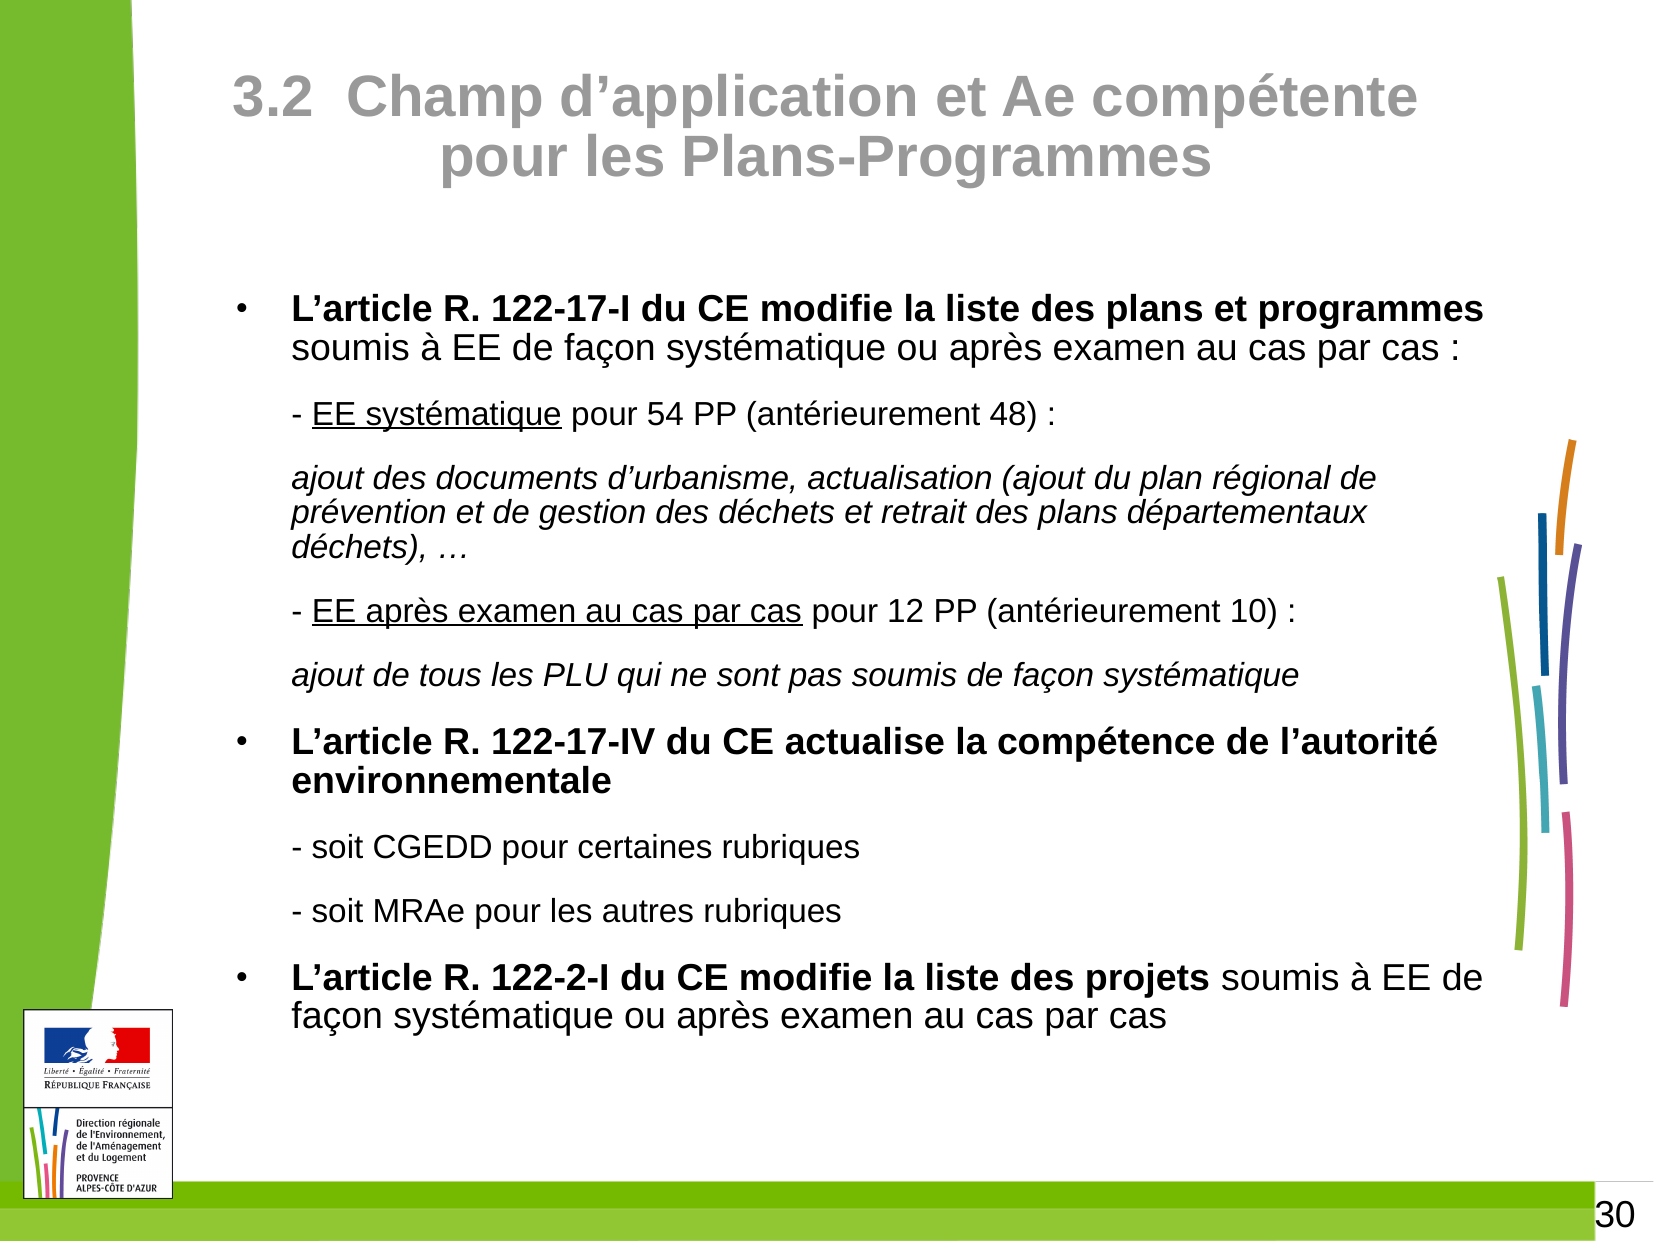

# 3.2 Champ d’application et Ae compétente pour les Plans-Programmes
L’article R. 122-17-I du CE modifie la liste des plans et programmes soumis à EE de façon systématique ou après examen au cas par cas :
- EE systématique pour 54 PP (antérieurement 48) :
ajout des documents d’urbanisme, actualisation (ajout du plan régional de prévention et de gestion des déchets et retrait des plans départementaux déchets), …
- EE après examen au cas par cas pour 12 PP (antérieurement 10) :
ajout de tous les PLU qui ne sont pas soumis de façon systématique
L’article R. 122-17-IV du CE actualise la compétence de l’autorité environnementale
- soit CGEDD pour certaines rubriques
- soit MRAe pour les autres rubriques
L’article R. 122-2-I du CE modifie la liste des projets soumis à EE de façon systématique ou après examen au cas par cas